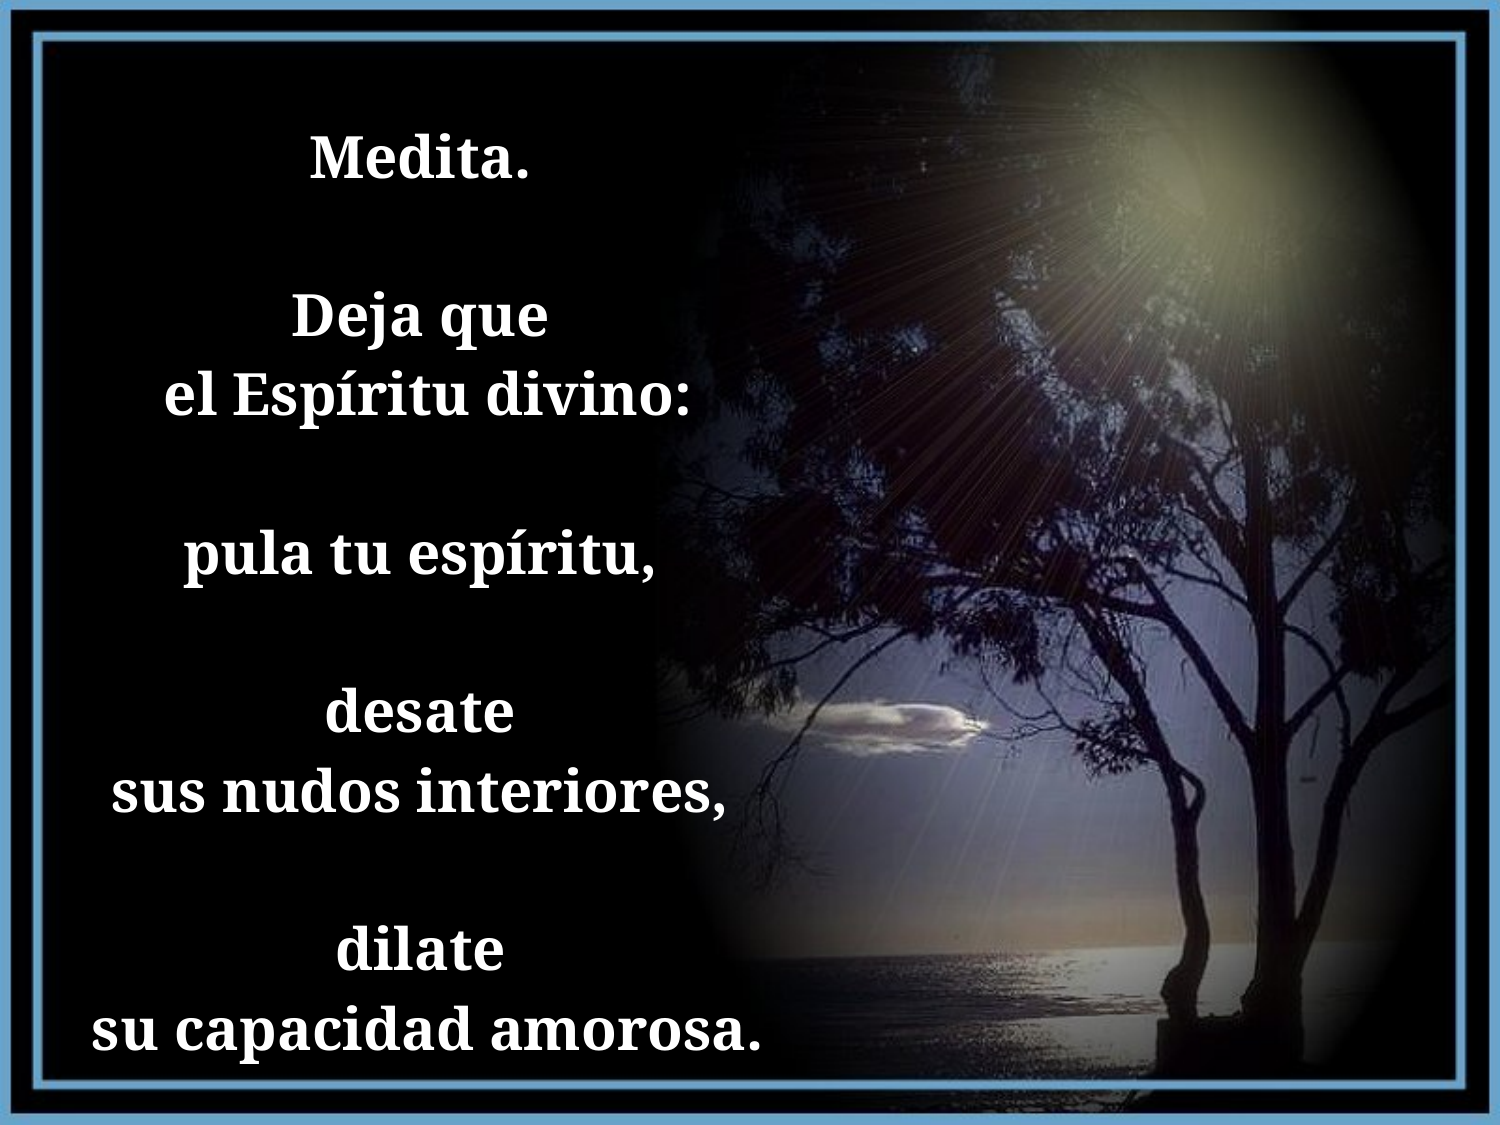

Medita.
Deja que
el Espíritu divino:
pula tu espíritu,
desate
sus nudos interiores,
dilate
su capacidad amorosa.